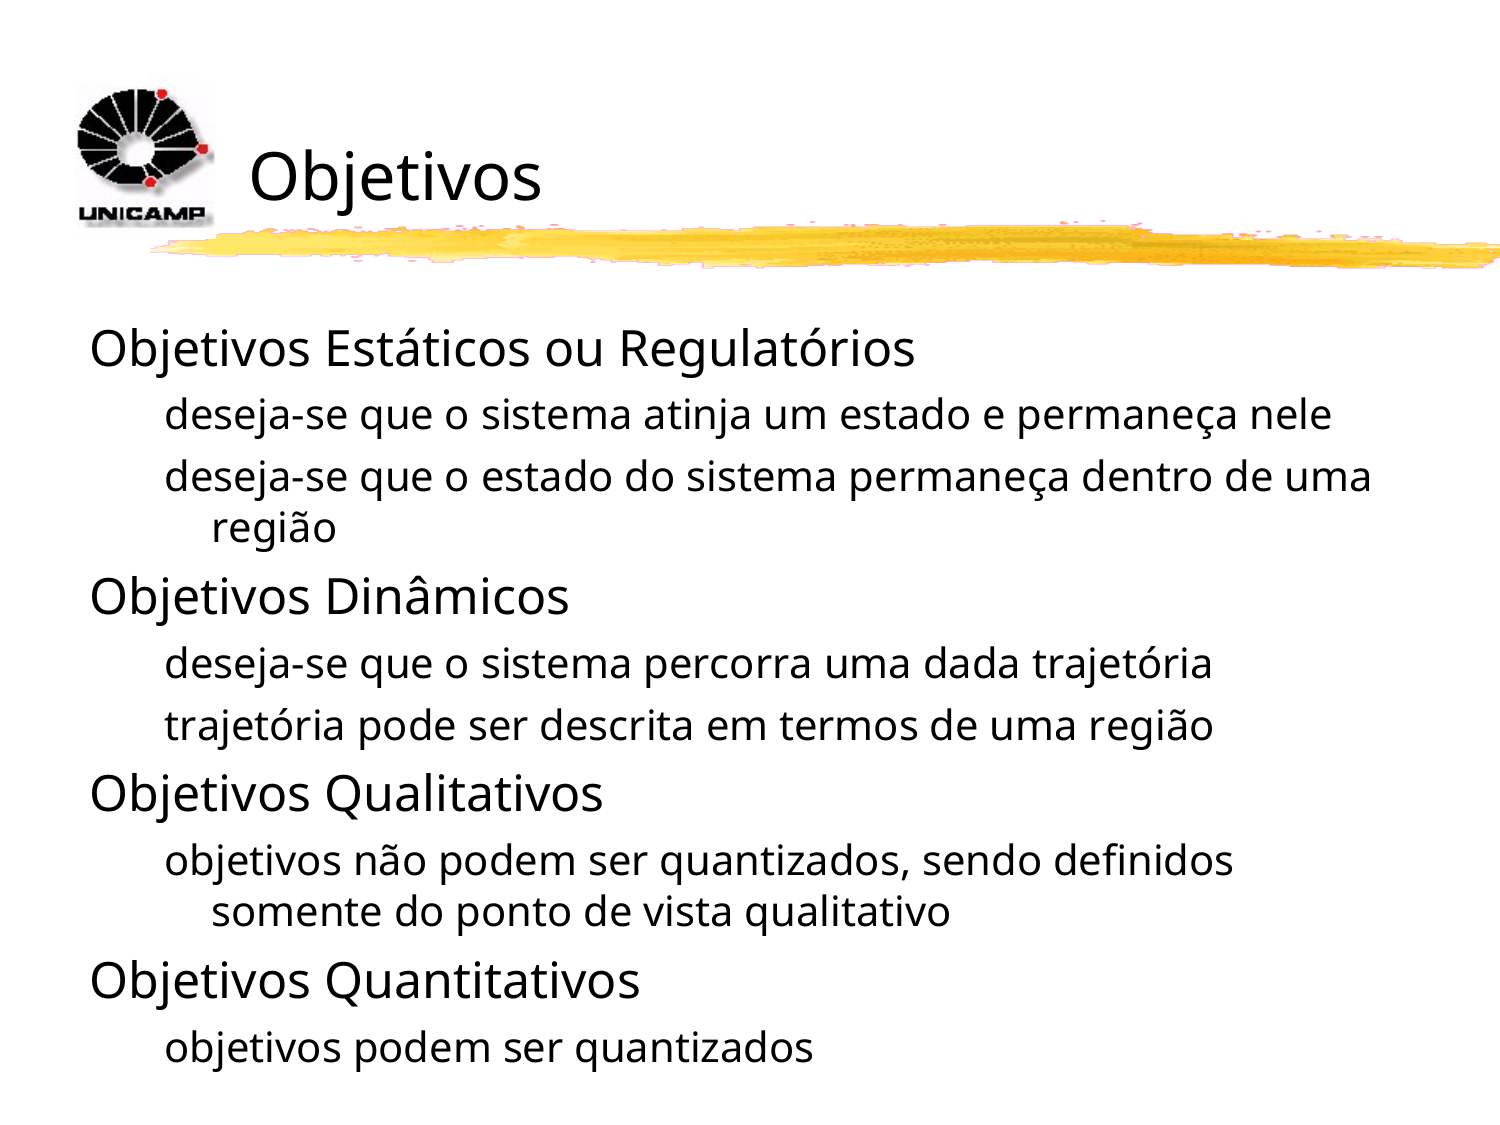

# Objetivos
Objetivos Estáticos ou Regulatórios
deseja-se que o sistema atinja um estado e permaneça nele
deseja-se que o estado do sistema permaneça dentro de uma região
Objetivos Dinâmicos
deseja-se que o sistema percorra uma dada trajetória
trajetória pode ser descrita em termos de uma região
Objetivos Qualitativos
objetivos não podem ser quantizados, sendo definidos somente do ponto de vista qualitativo
Objetivos Quantitativos
objetivos podem ser quantizados